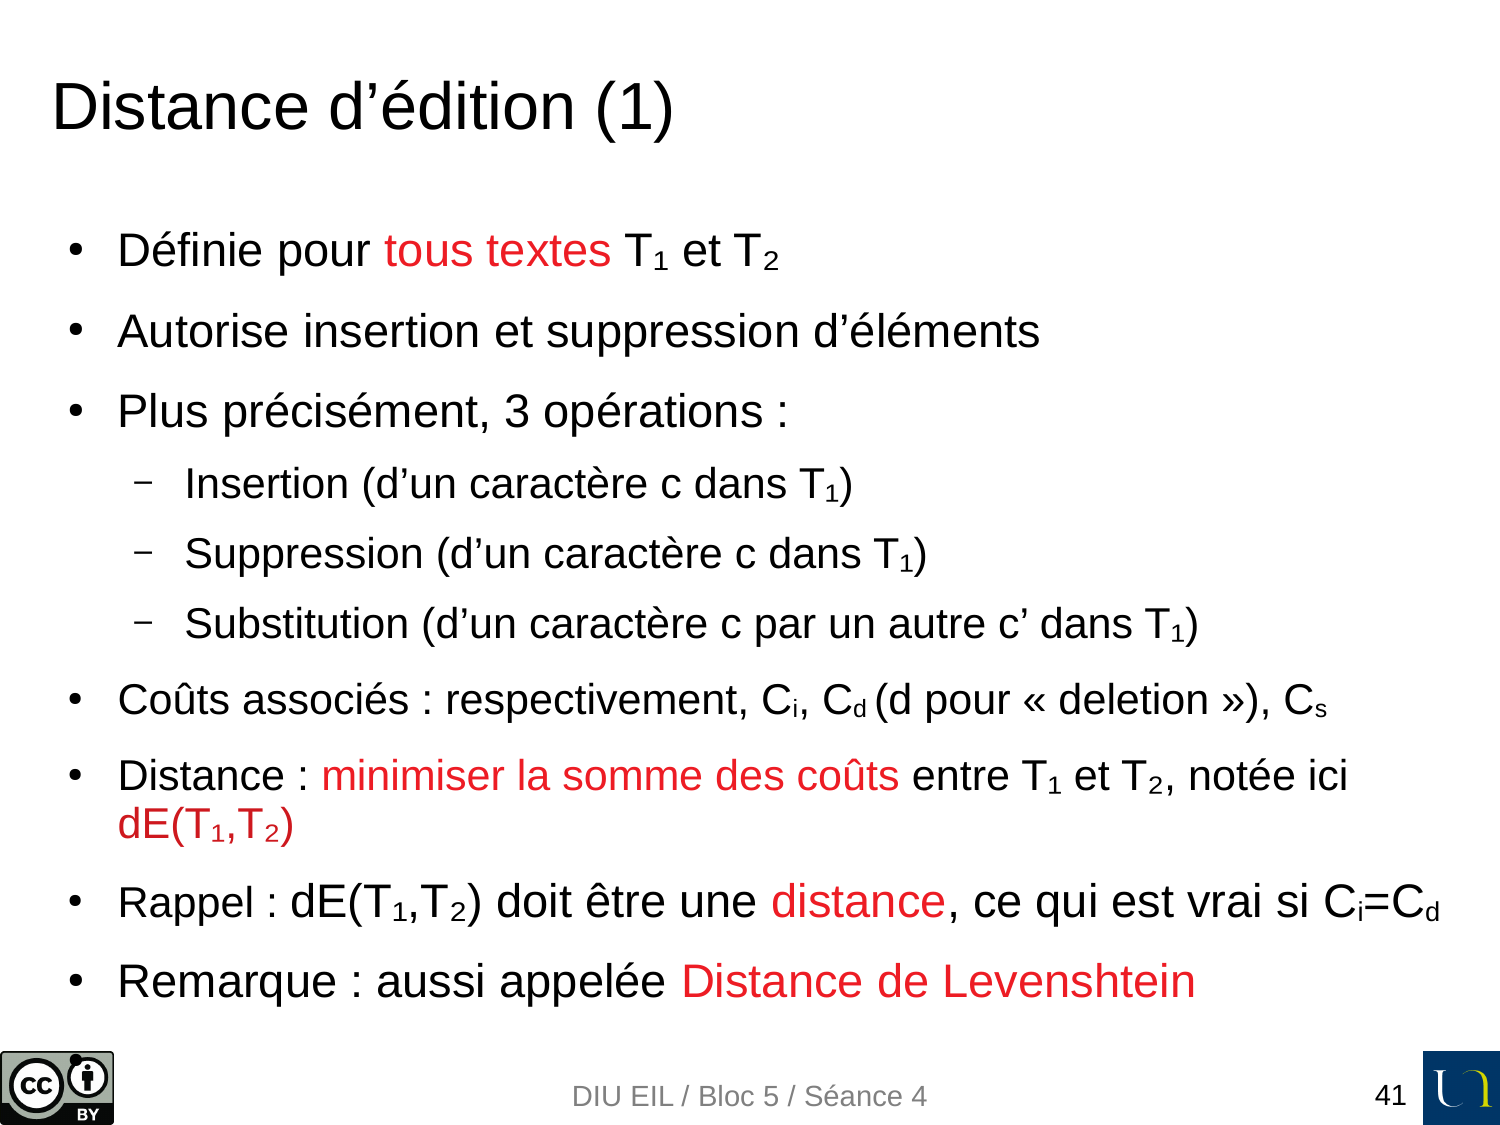

# Distance d’édition (1)
Définie pour tous textes T₁ et T₂
Autorise insertion et suppression d’éléments
Plus précisément, 3 opérations :
Insertion (d’un caractère c dans T₁)
Suppression (d’un caractère c dans T₁)
Substitution (d’un caractère c par un autre c’ dans T₁)
Coûts associés : respectivement, Ci, Cd (d pour « deletion »), Cs
Distance : minimiser la somme des coûts entre T₁ et T₂, notée ici dE(T₁,T₂)
Rappel : dE(T₁,T₂) doit être une distance, ce qui est vrai si Ci=Cd
Remarque : aussi appelée Distance de Levenshtein
41